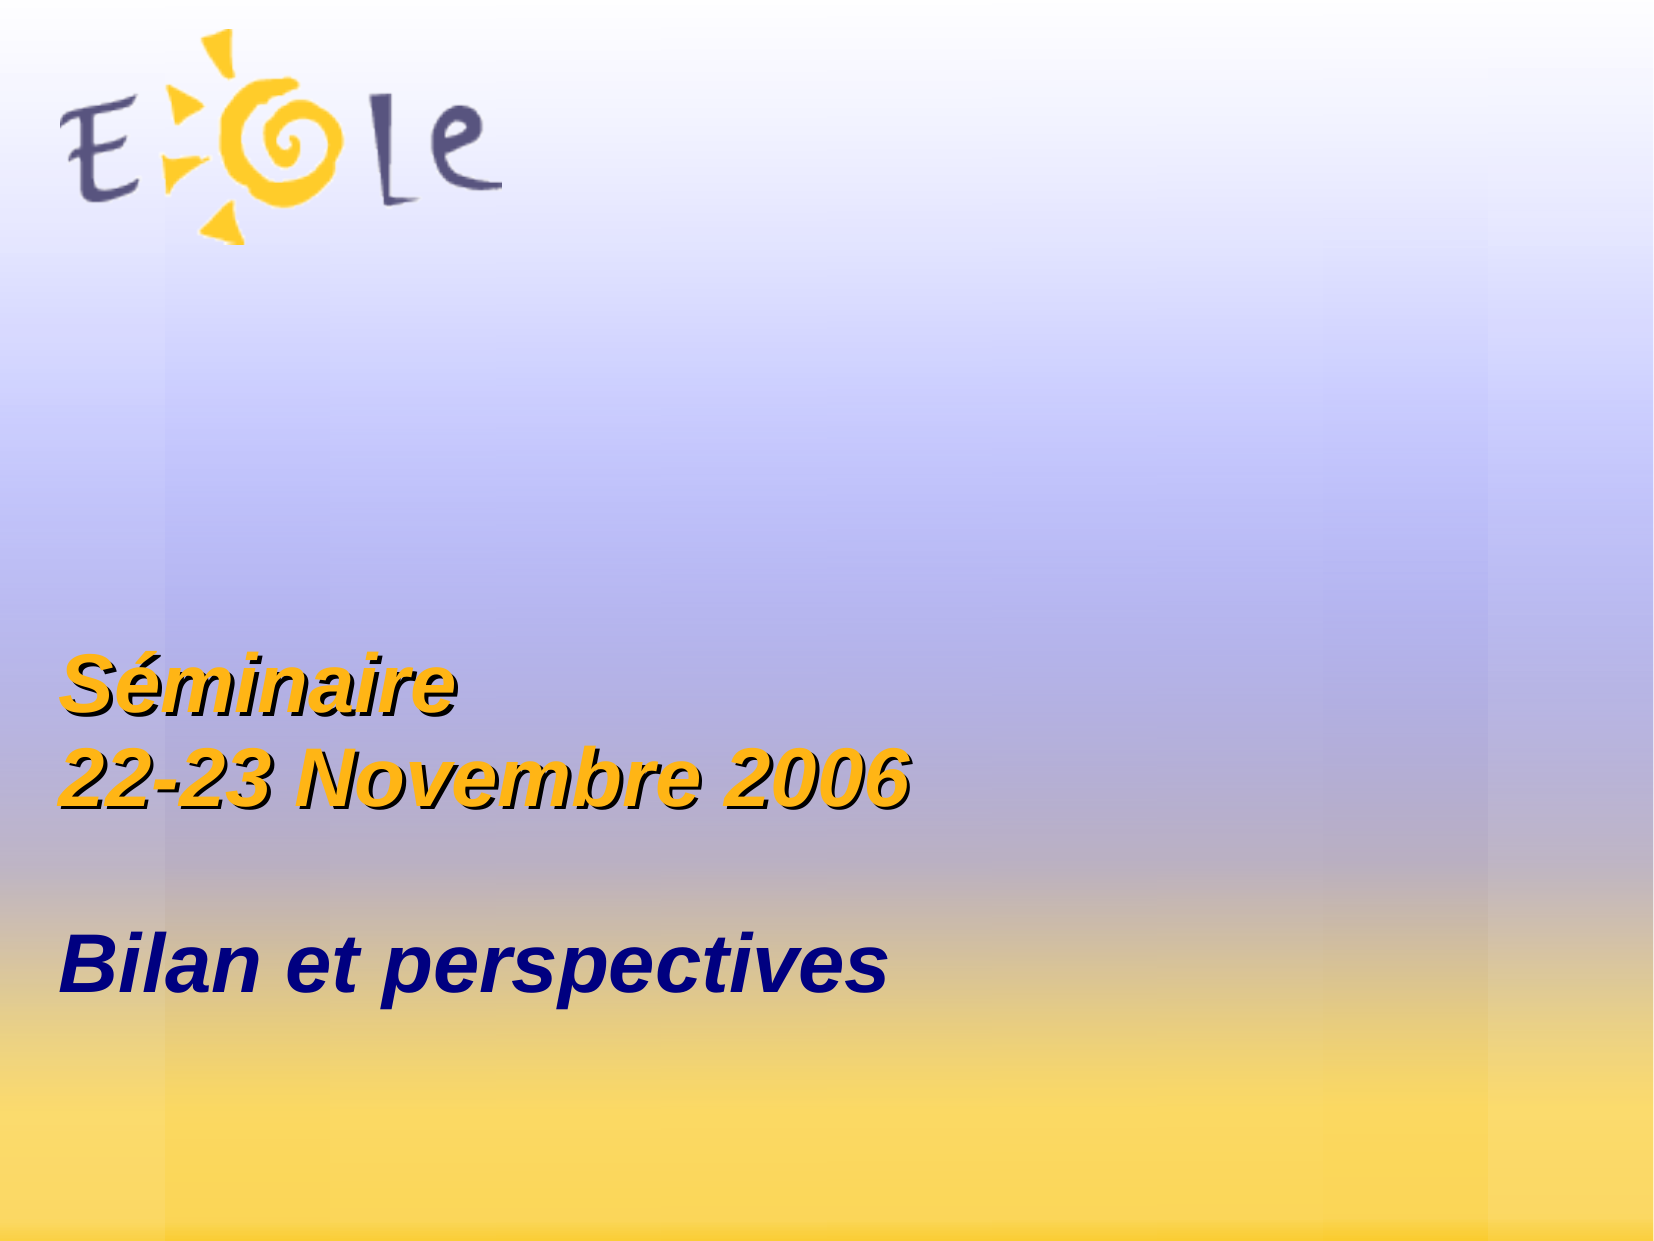

# Séminaire 22-23 Novembre 2006 Bilan et perspectives